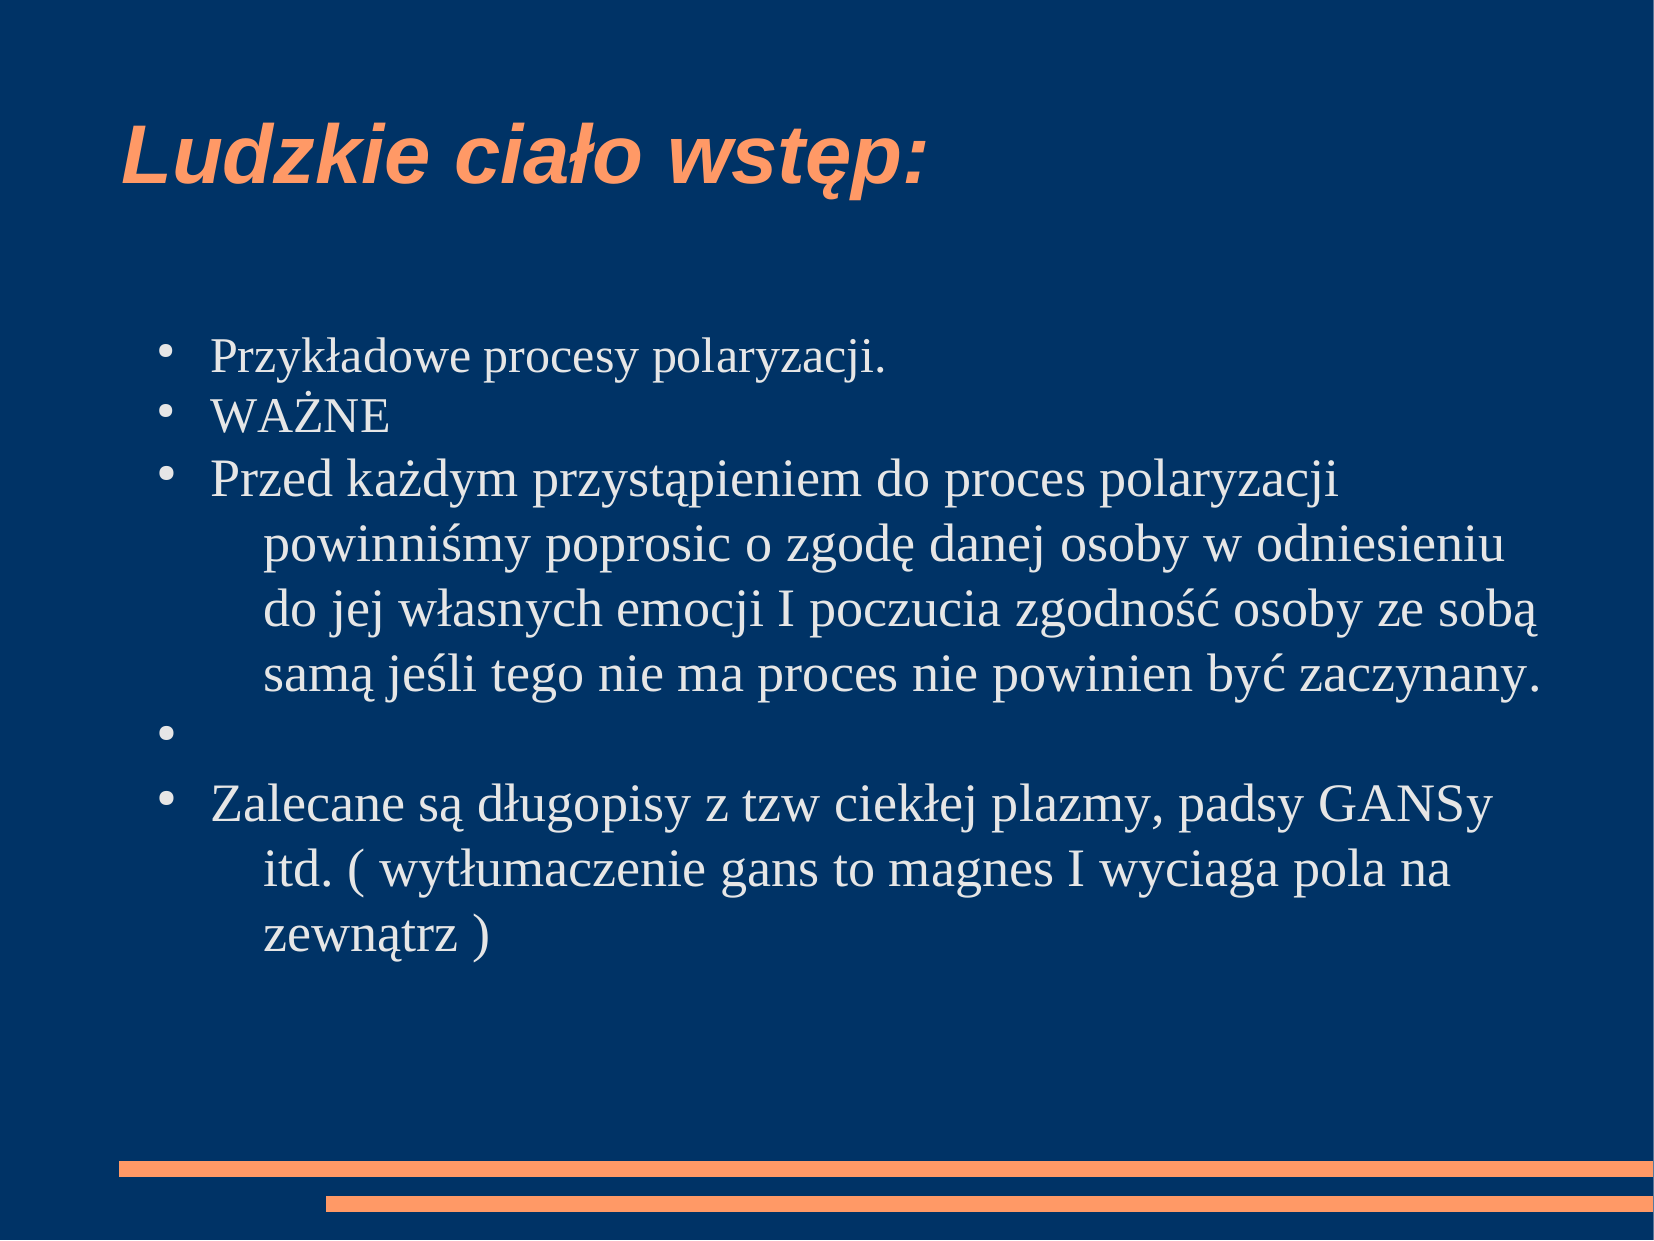

# Ludzkie ciało wstęp:
Przykładowe procesy polaryzacji.
WAŻNE
Przed każdym przystąpieniem do proces polaryzacji powinniśmy poprosic o zgodę danej osoby w odniesieniu do jej własnych emocji I poczucia zgodność osoby ze sobą samą jeśli tego nie ma proces nie powinien być zaczynany.
Zalecane są długopisy z tzw ciekłej plazmy, padsy GANSy itd. ( wytłumaczenie gans to magnes I wyciaga pola na zewnątrz )